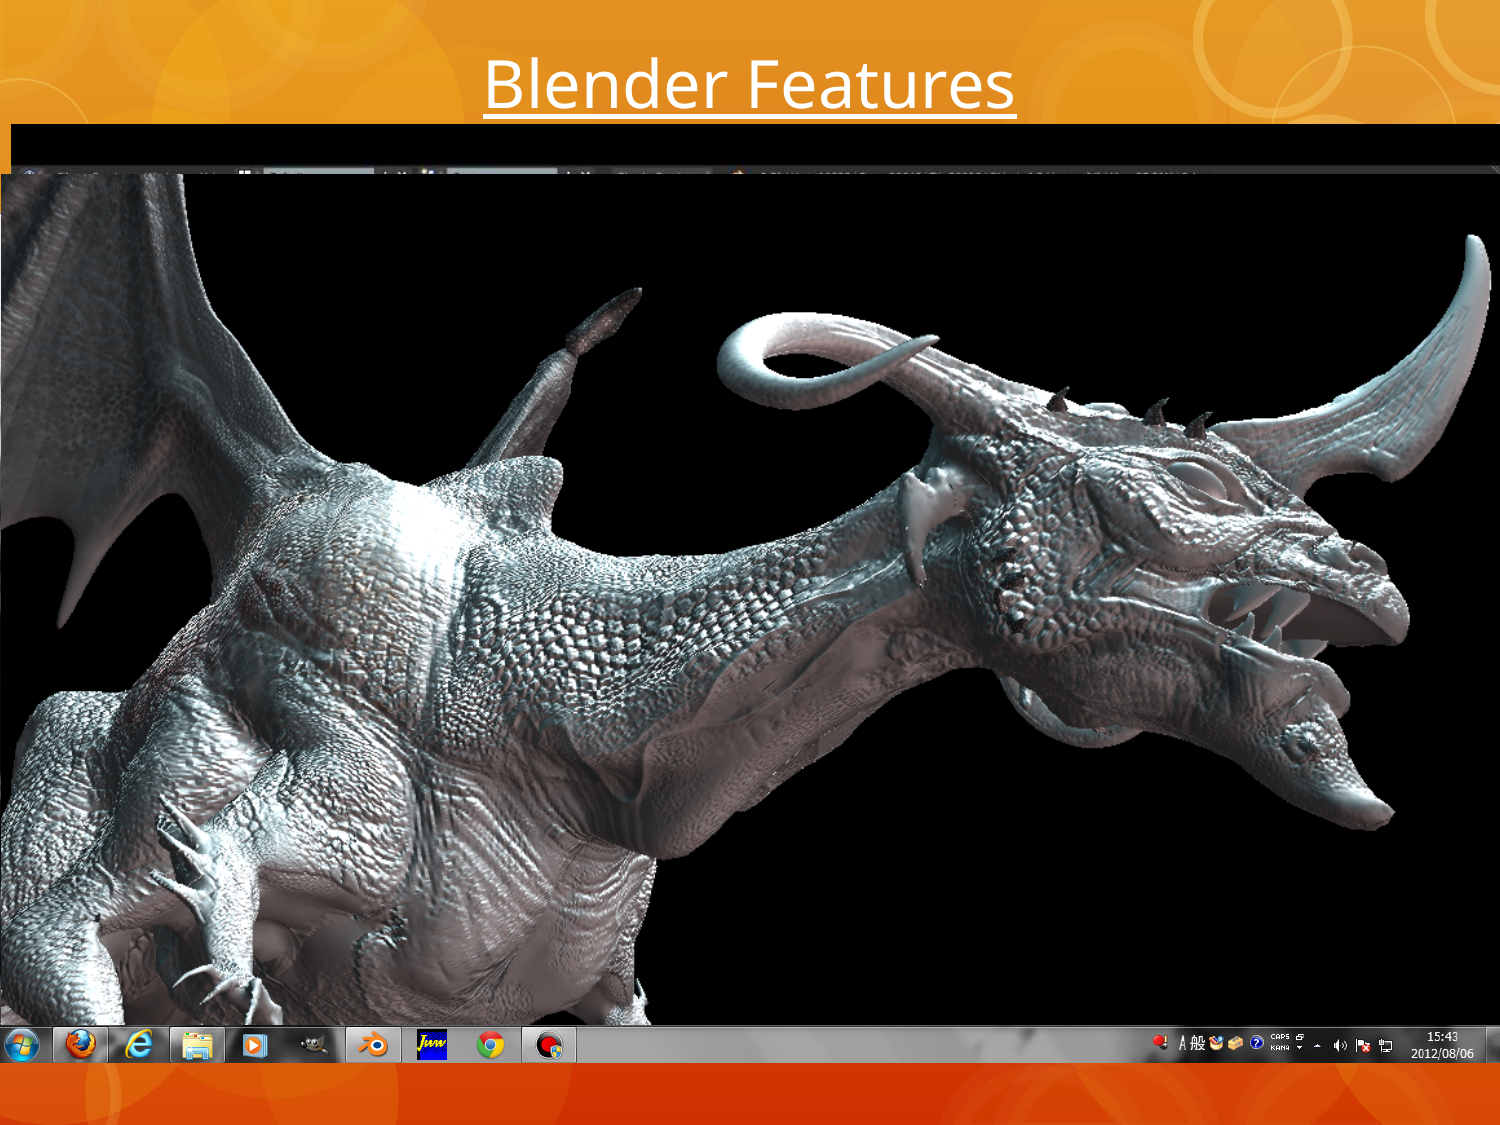

# Blender Features
Sculpting
Experience the joy of sculpting organic subjects using the built-in sculpting feature set of Blender.
Sculpting in Blender includes:
20 different brush types
Multi-res sculpting support
Dynamic Topology sculpting
Mirrored sculpting